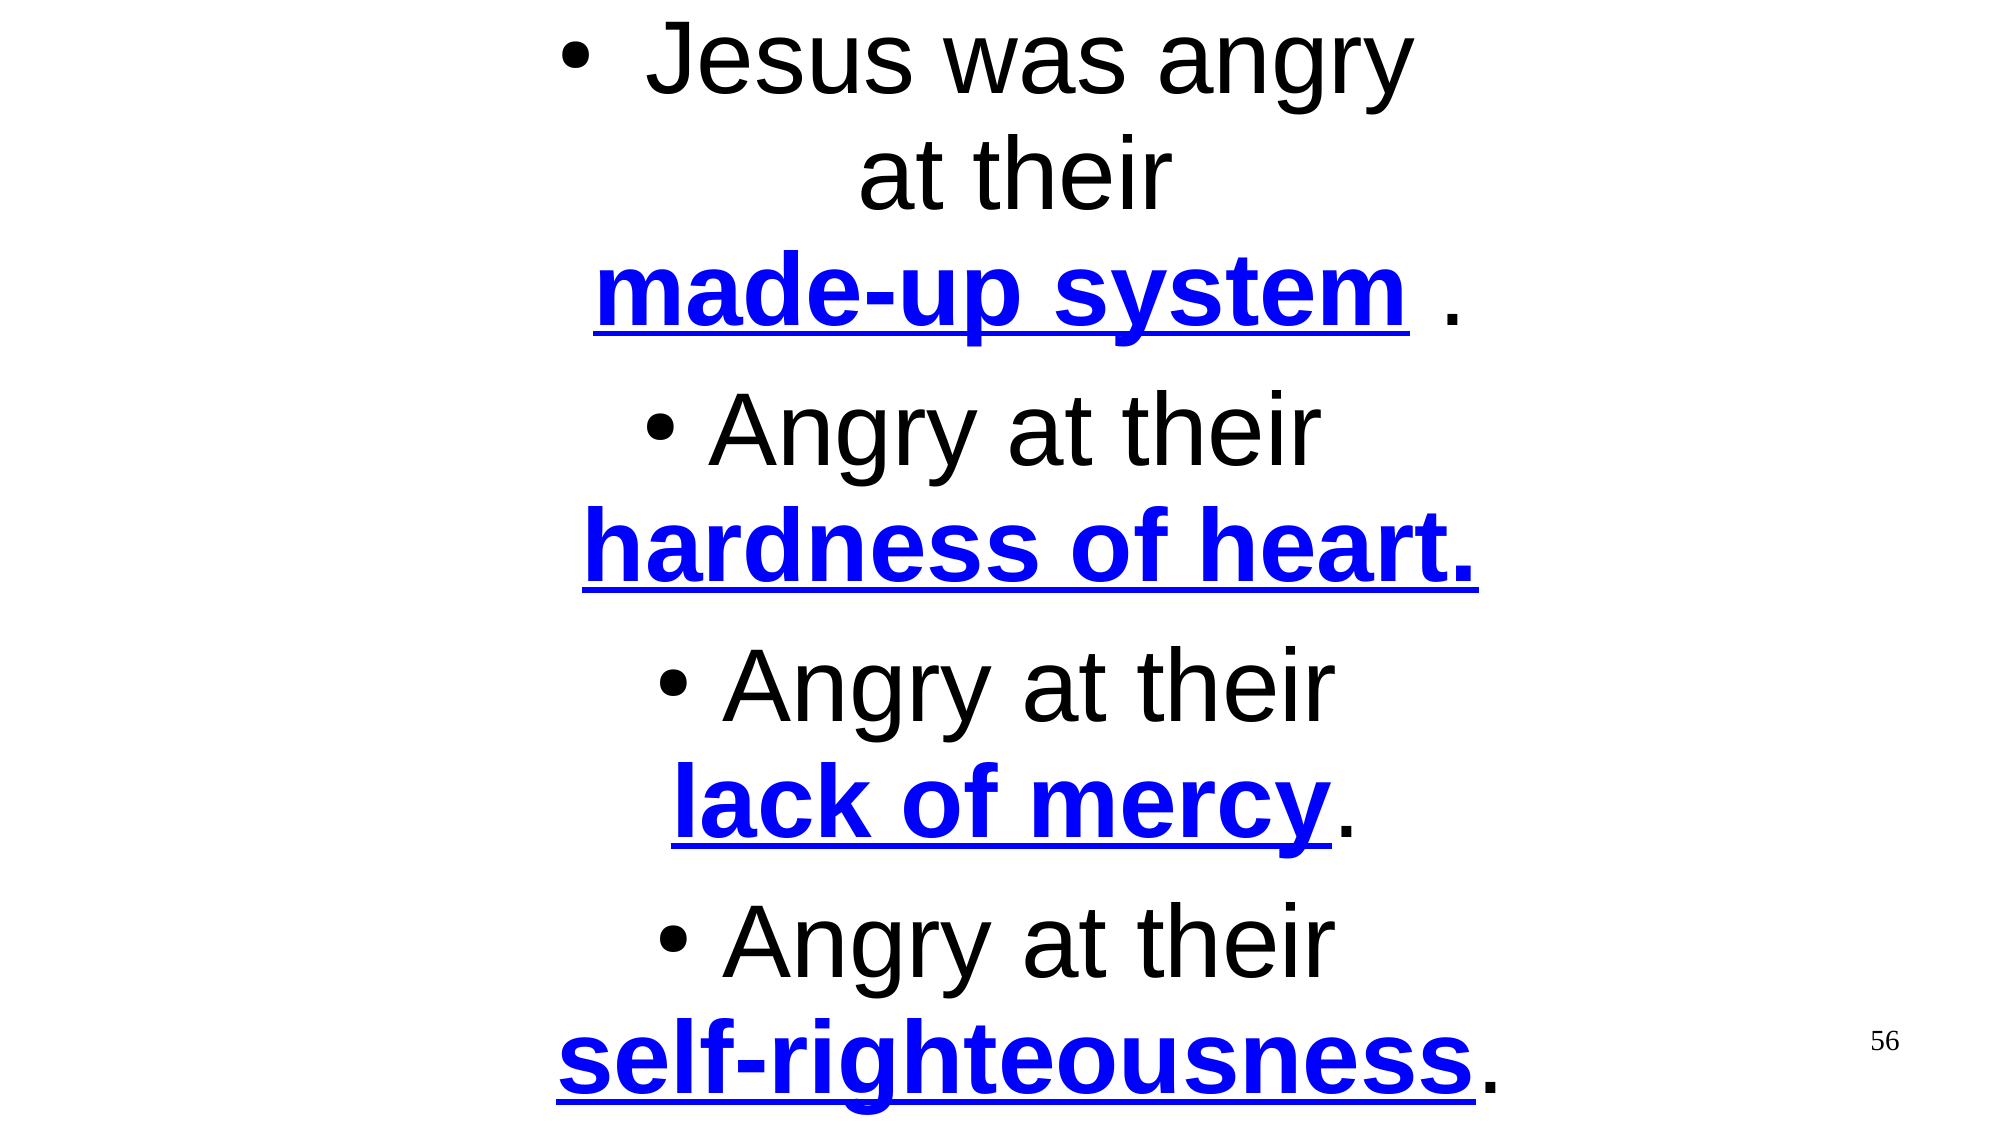

# Jesus was angry at their made-up system .
Angry at their
hardness of heart.
Angry at their
lack of mercy.
Angry at their
self-righteousness.
56